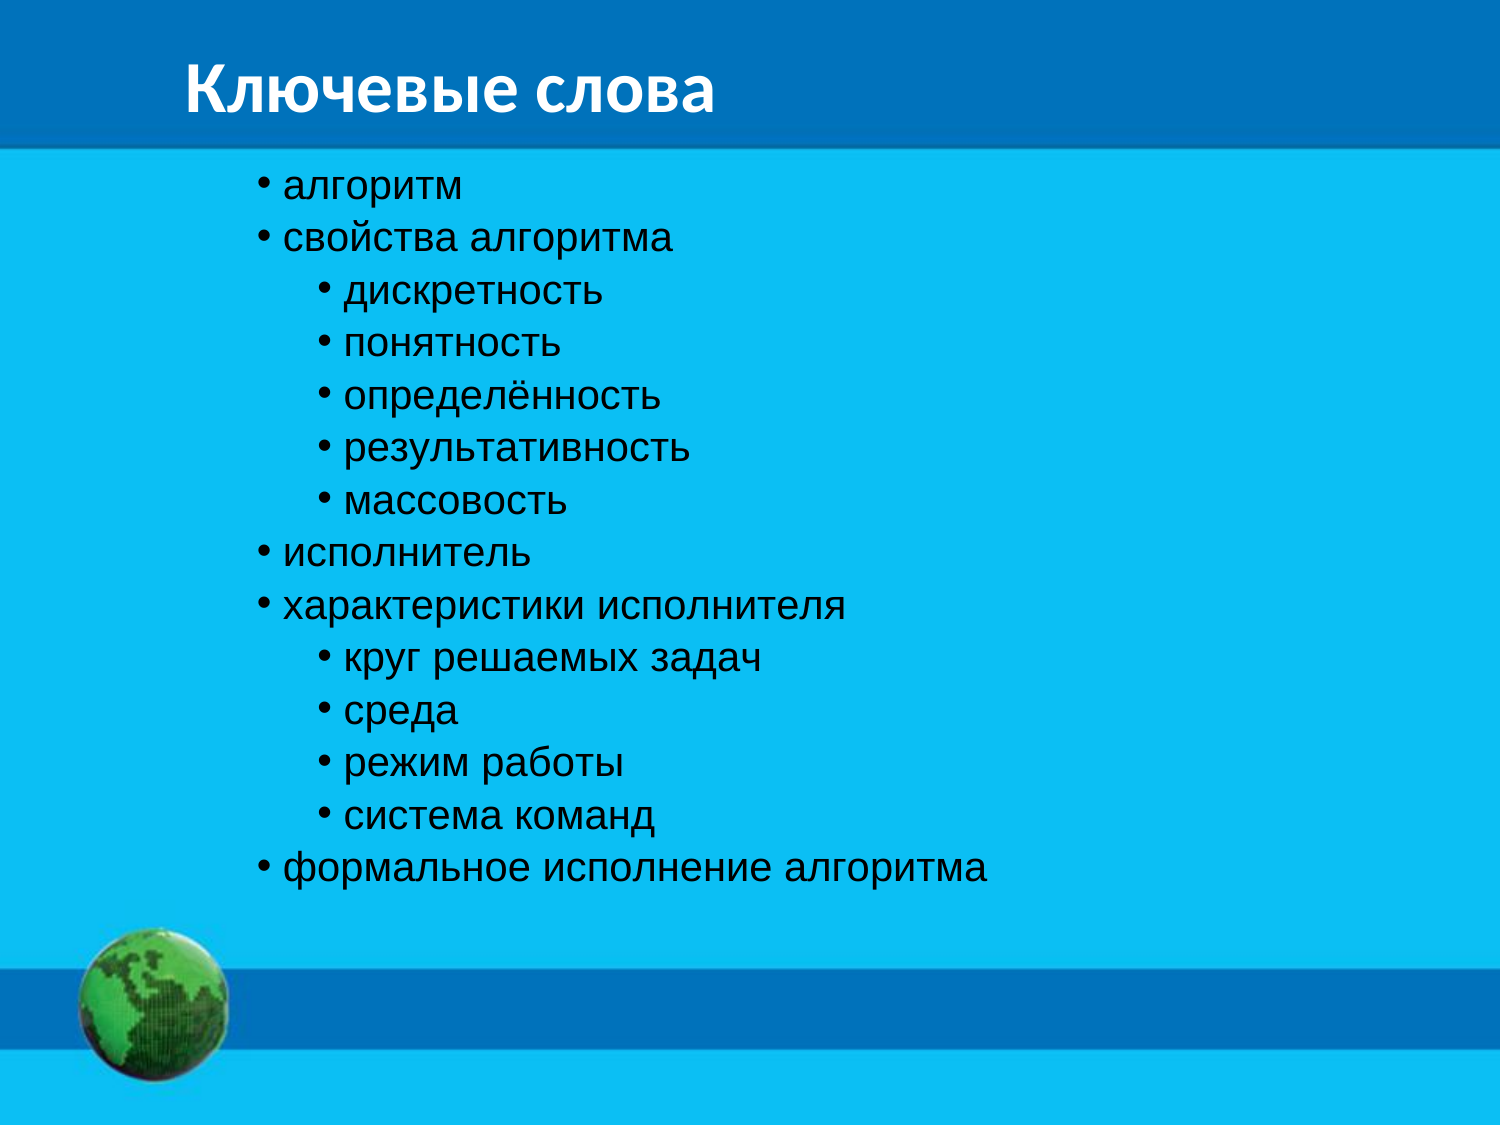

Ключевые слова
 алгоритм
 свойства алгоритма
 дискретность
 понятность
 определённость
 результативность
 массовость
 исполнитель
 характеристики исполнителя
 круг решаемых задач
 среда
 режим работы
 система команд
 формальное исполнение алгоритма